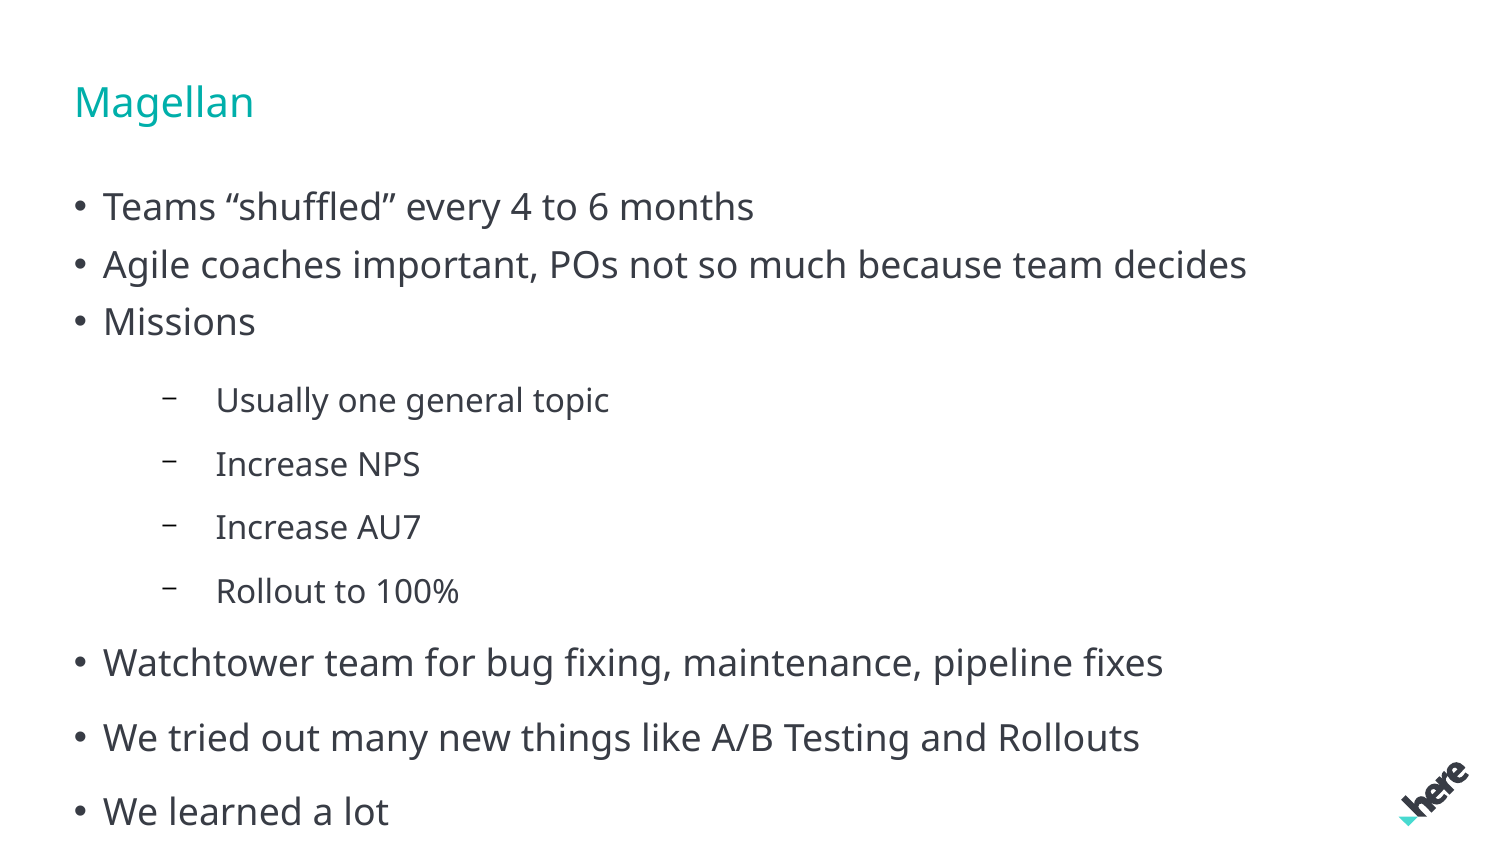

# Magellan
Teams “shuffled” every 4 to 6 months
Agile coaches important, POs not so much because team decides
Missions
Usually one general topic
Increase NPS
Increase AU7
Rollout to 100%
Watchtower team for bug fixing, maintenance, pipeline fixes
We tried out many new things like A/B Testing and Rollouts
We learned a lot